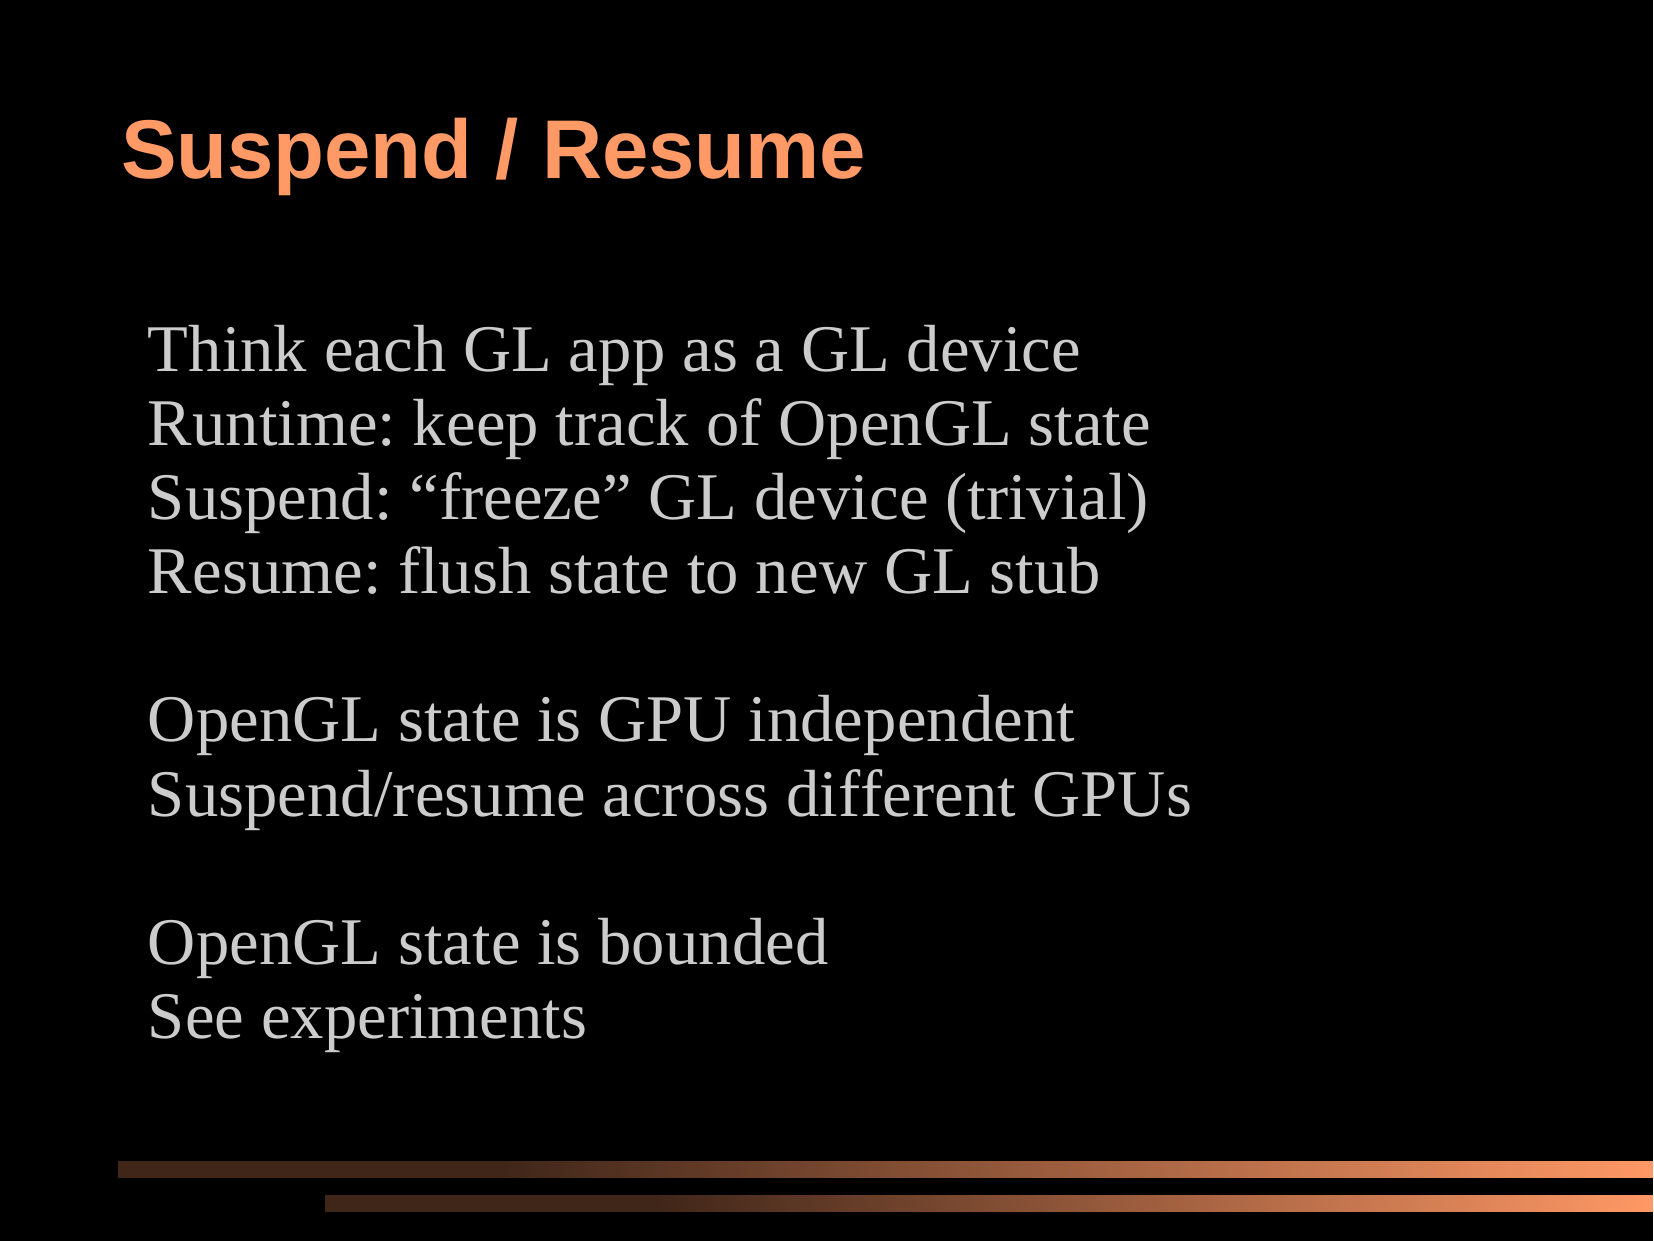

# Suspend / Resume
Think each GL app as a GL device
Runtime: keep track of OpenGL state
Suspend: “freeze” GL device (trivial)
Resume: flush state to new GL stub
OpenGL state is GPU independent
Suspend/resume across different GPUs
OpenGL state is bounded
See experiments